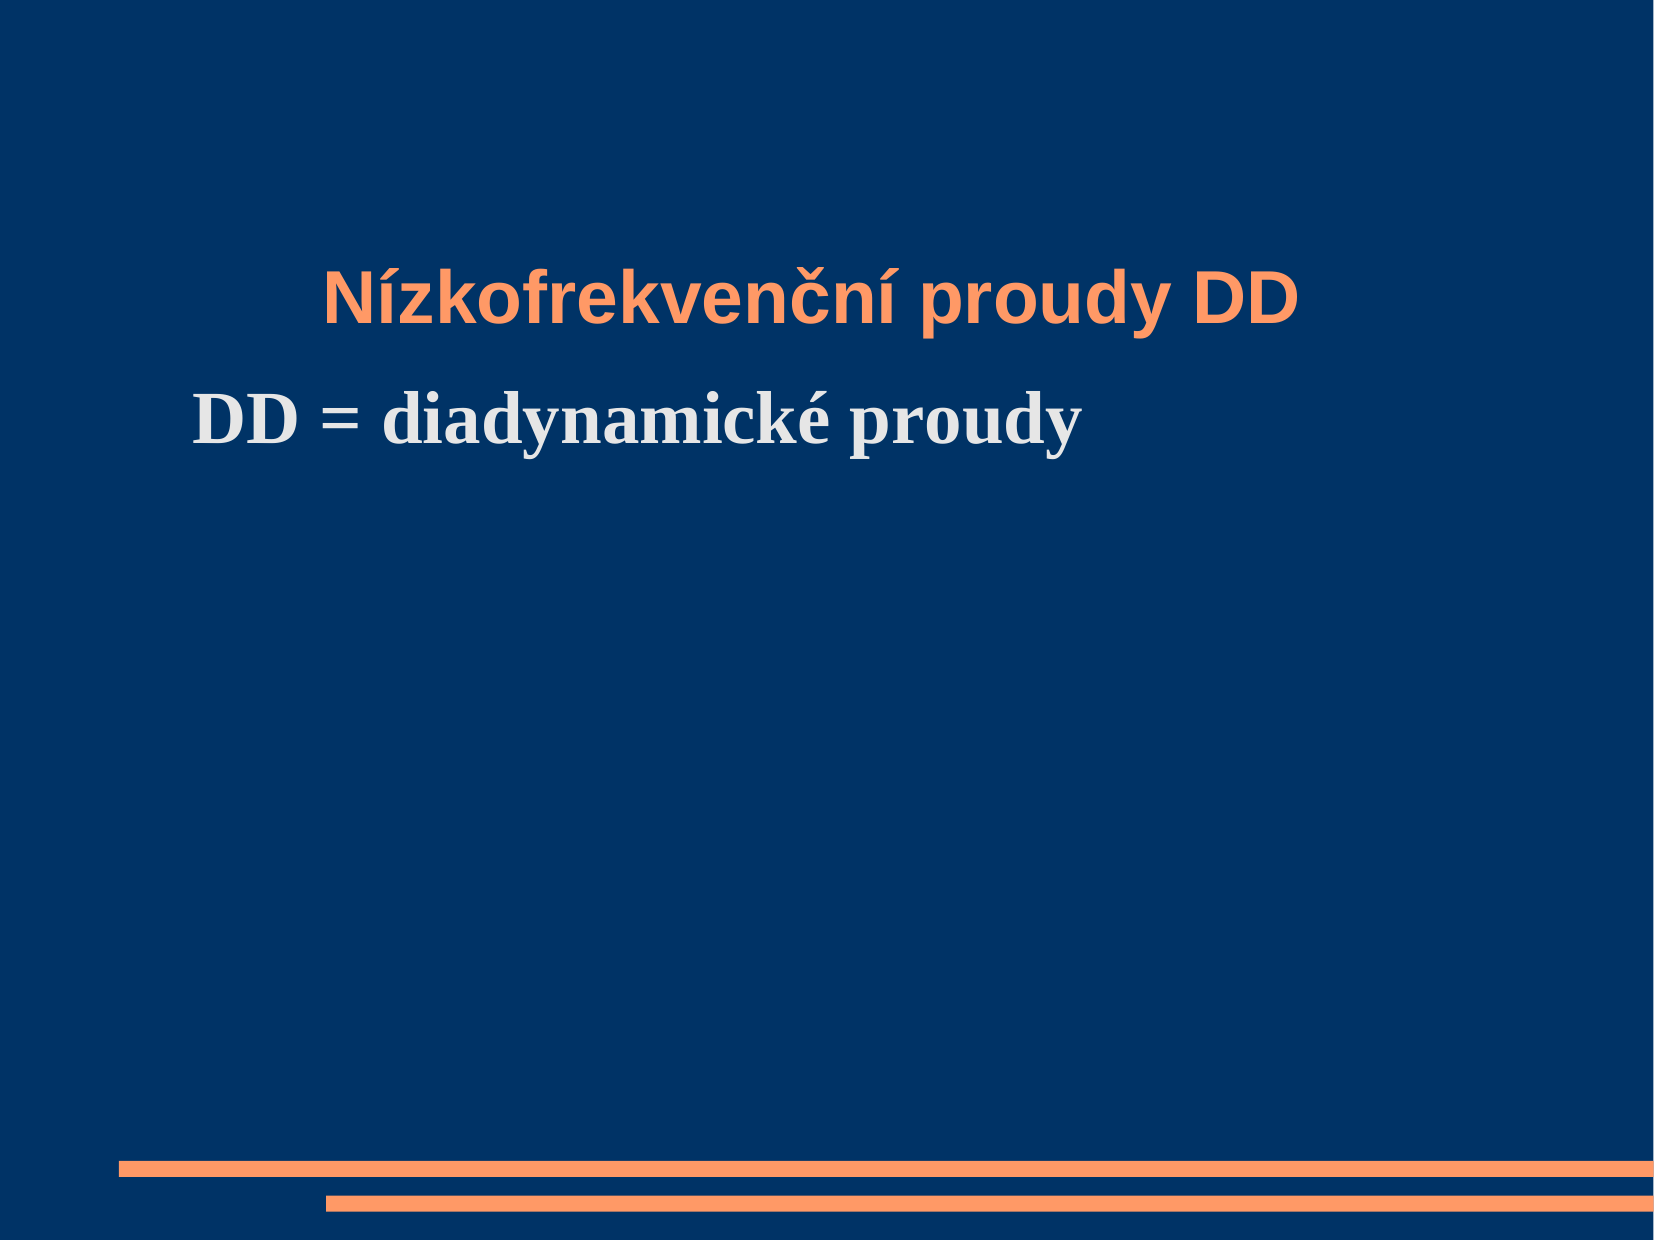

# Nízkofrekvenční proudy DD
DD = diadynamické proudy